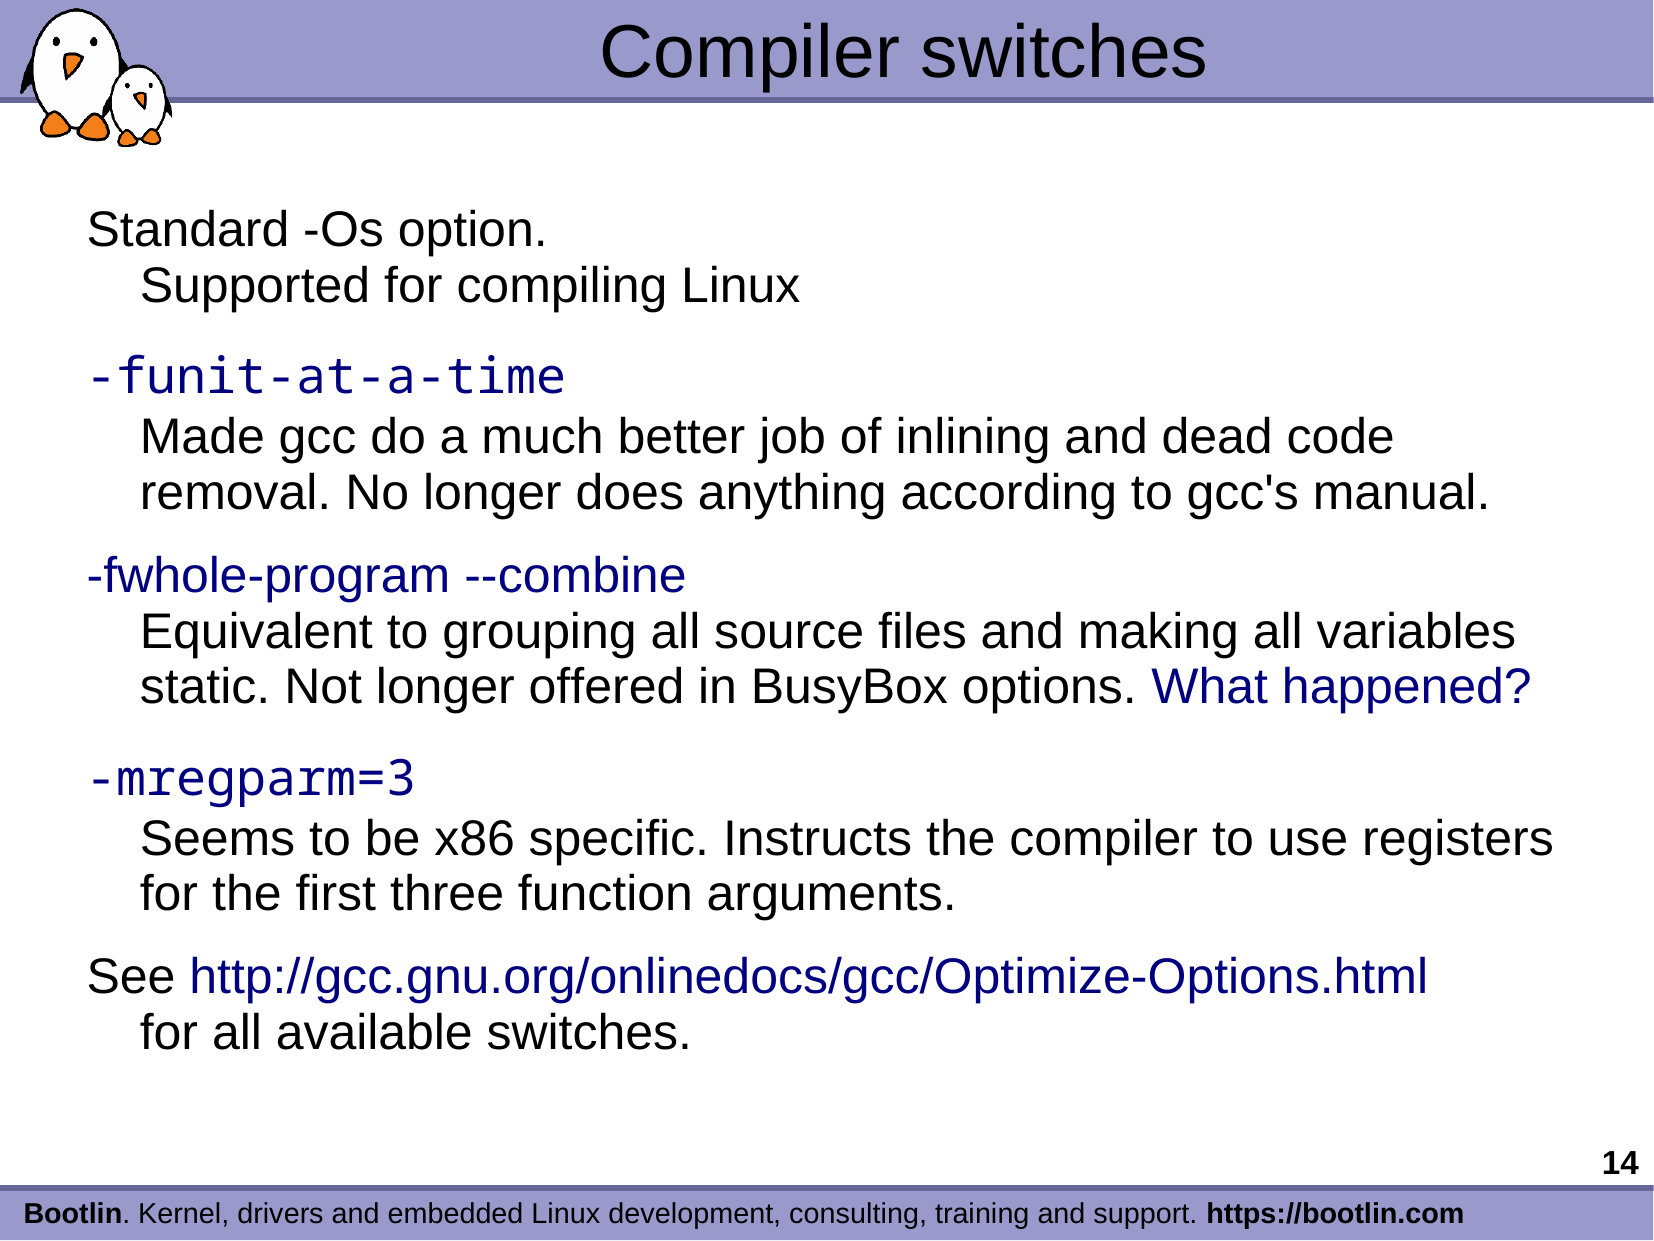

# Compiler switches
Standard -Os option.
Supported for compiling Linux
-funit-at-a-time
Made gcc do a much better job of inlining and dead code removal. No longer does anything according to gcc's manual.
-fwhole-program --combine
Equivalent to grouping all source files and making all variables static. Not longer offered in BusyBox options. What happened?
-mregparm=3
Seems to be x86 specific. Instructs the compiler to use registers for the first three function arguments.
See http://gcc.gnu.org/onlinedocs/gcc/Optimize-Options.html
for all available switches.